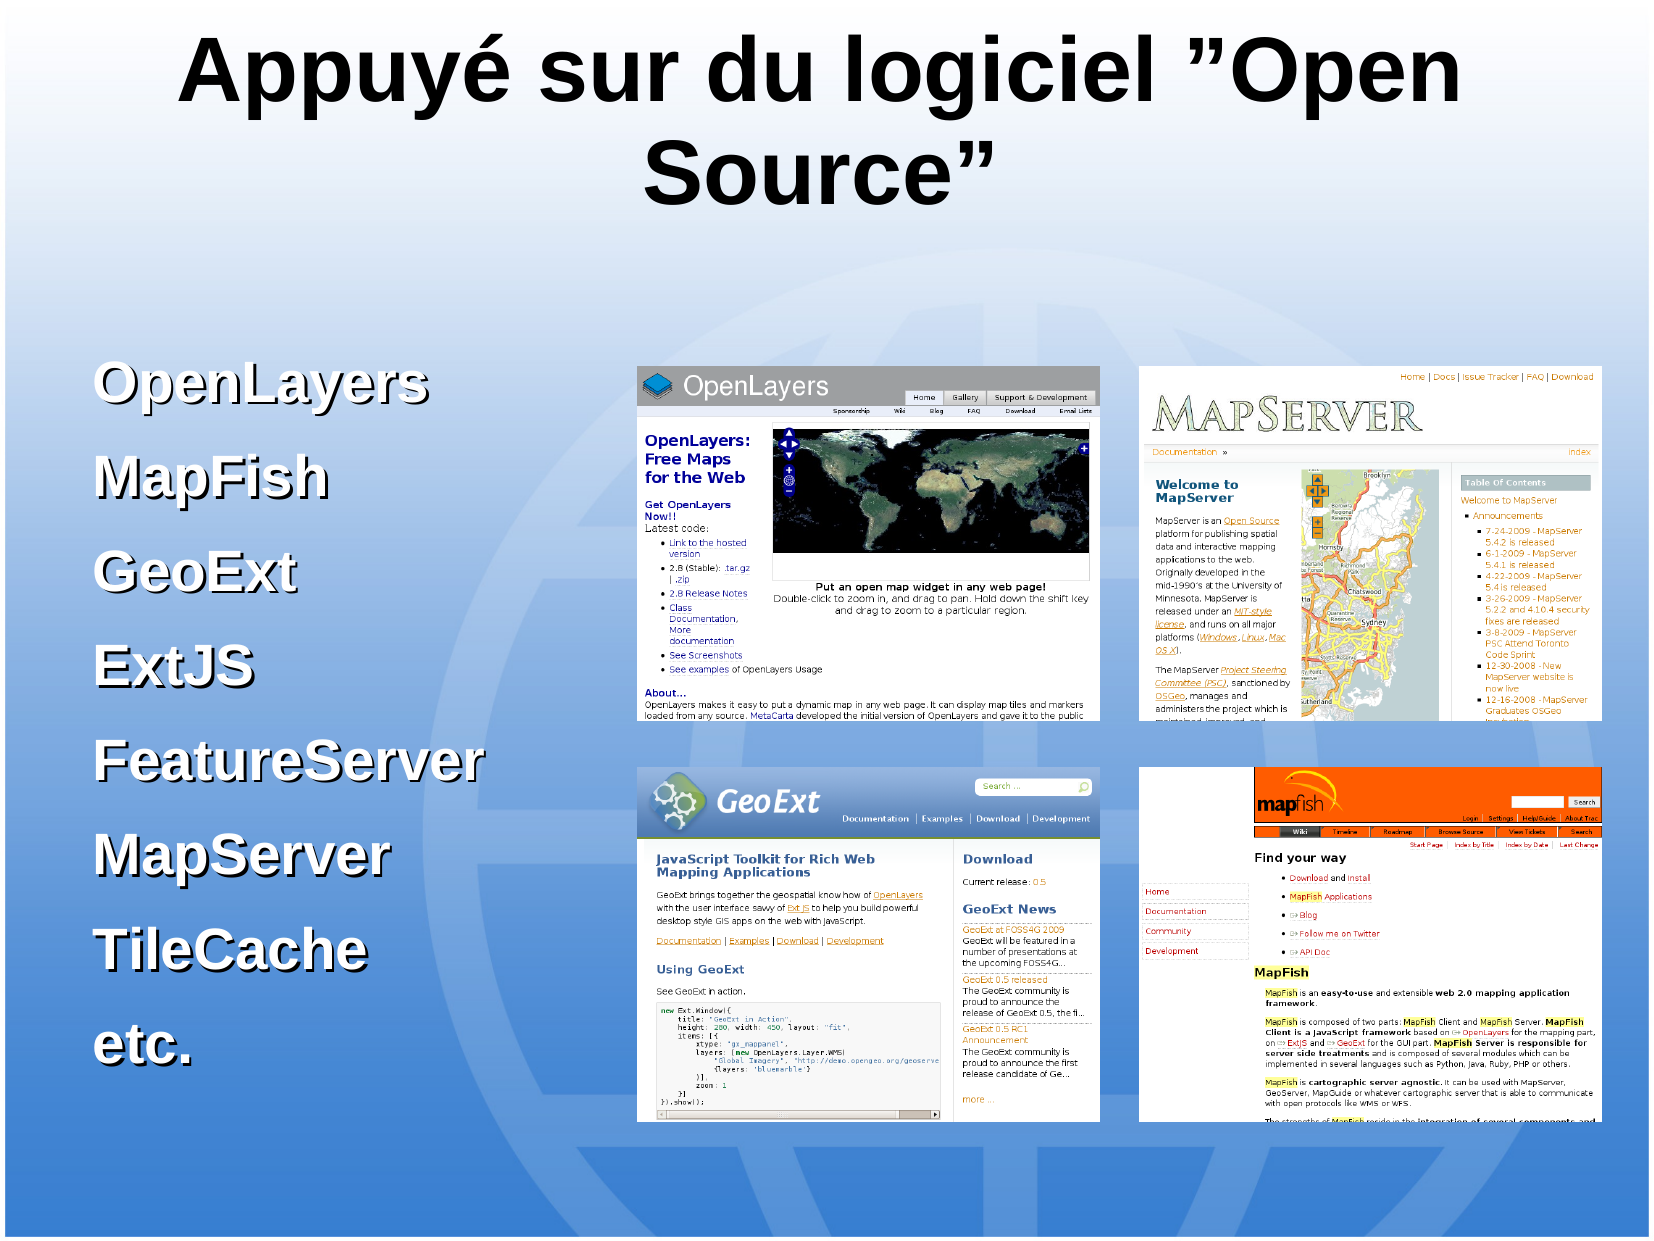

# Appuyé sur du logiciel ”Open Source”
 OpenLayers
 MapFish
 GeoExt
 ExtJS
 FeatureServer
 MapServer
 TileCache
 etc.